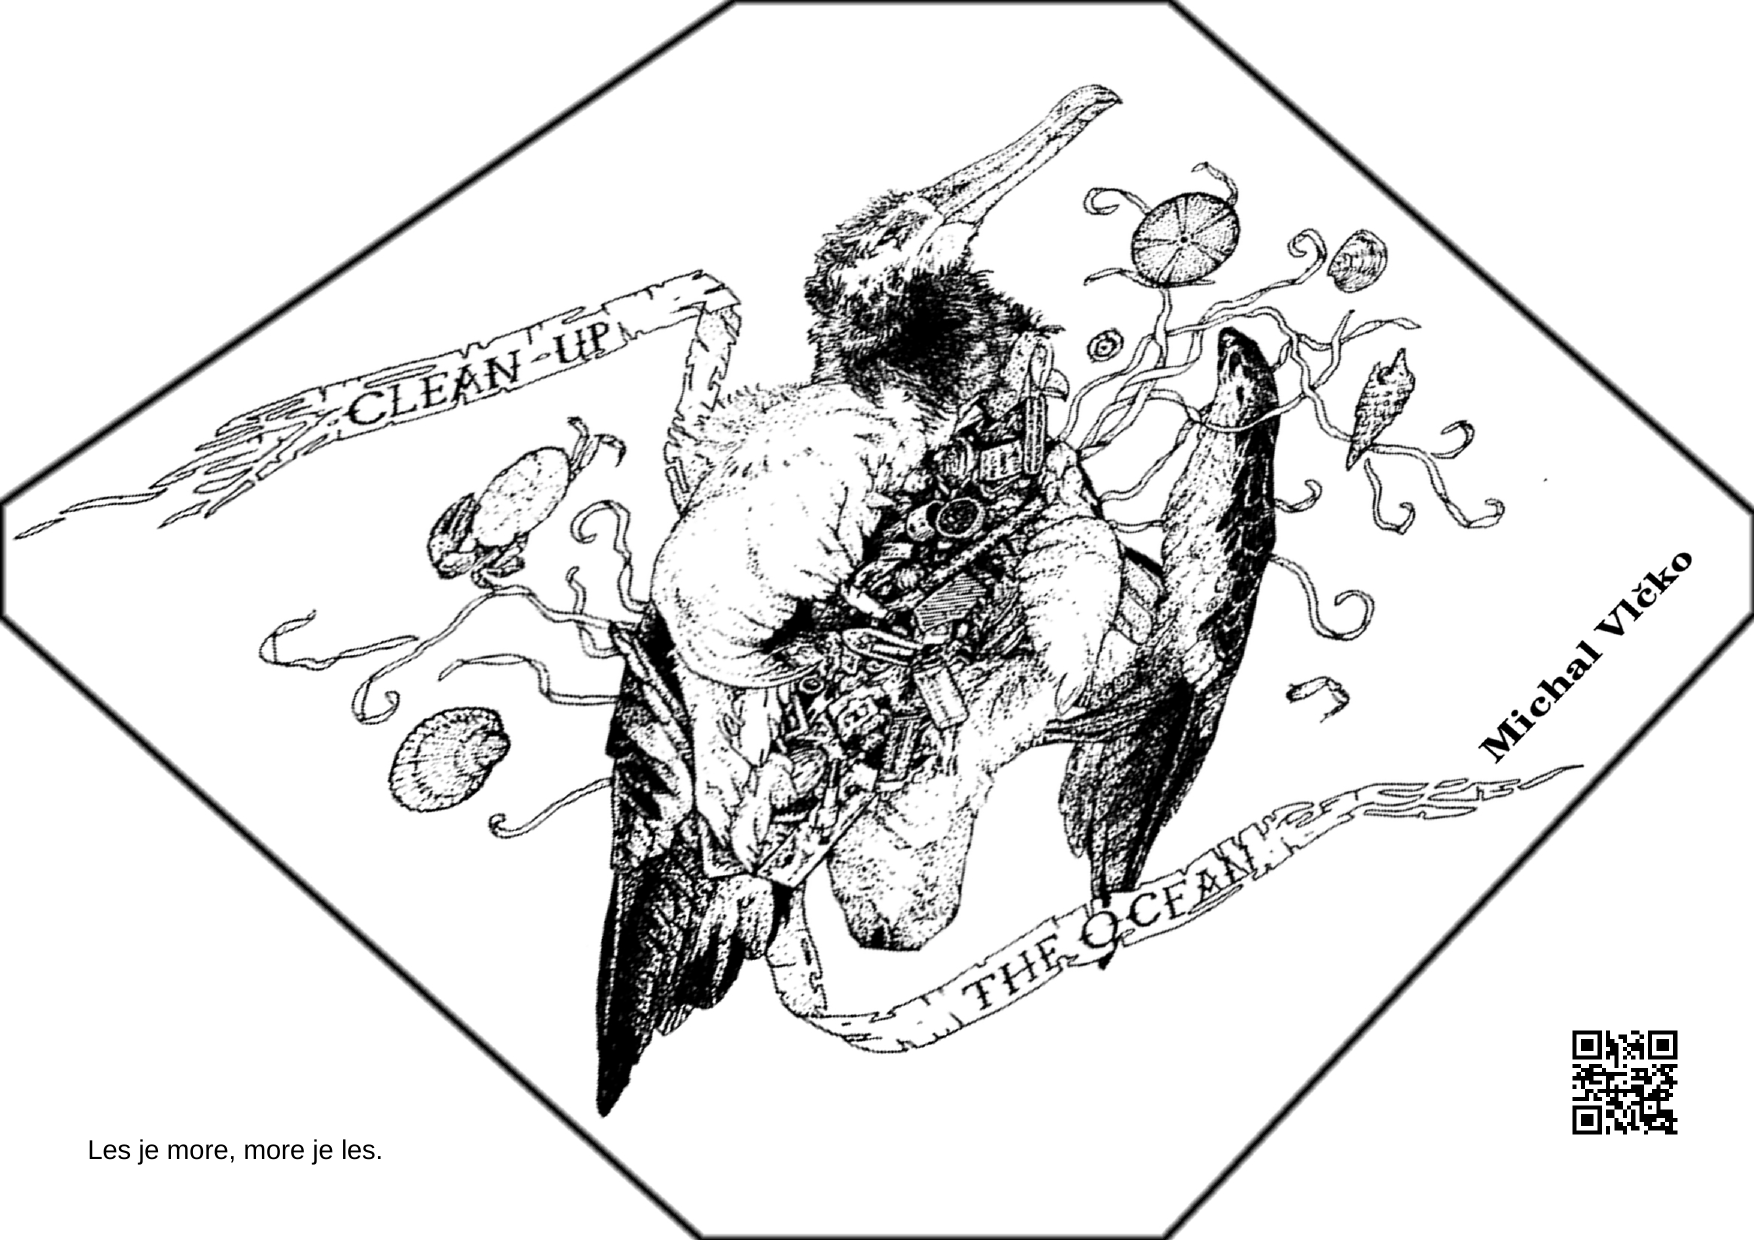

# Les je more, more je les.